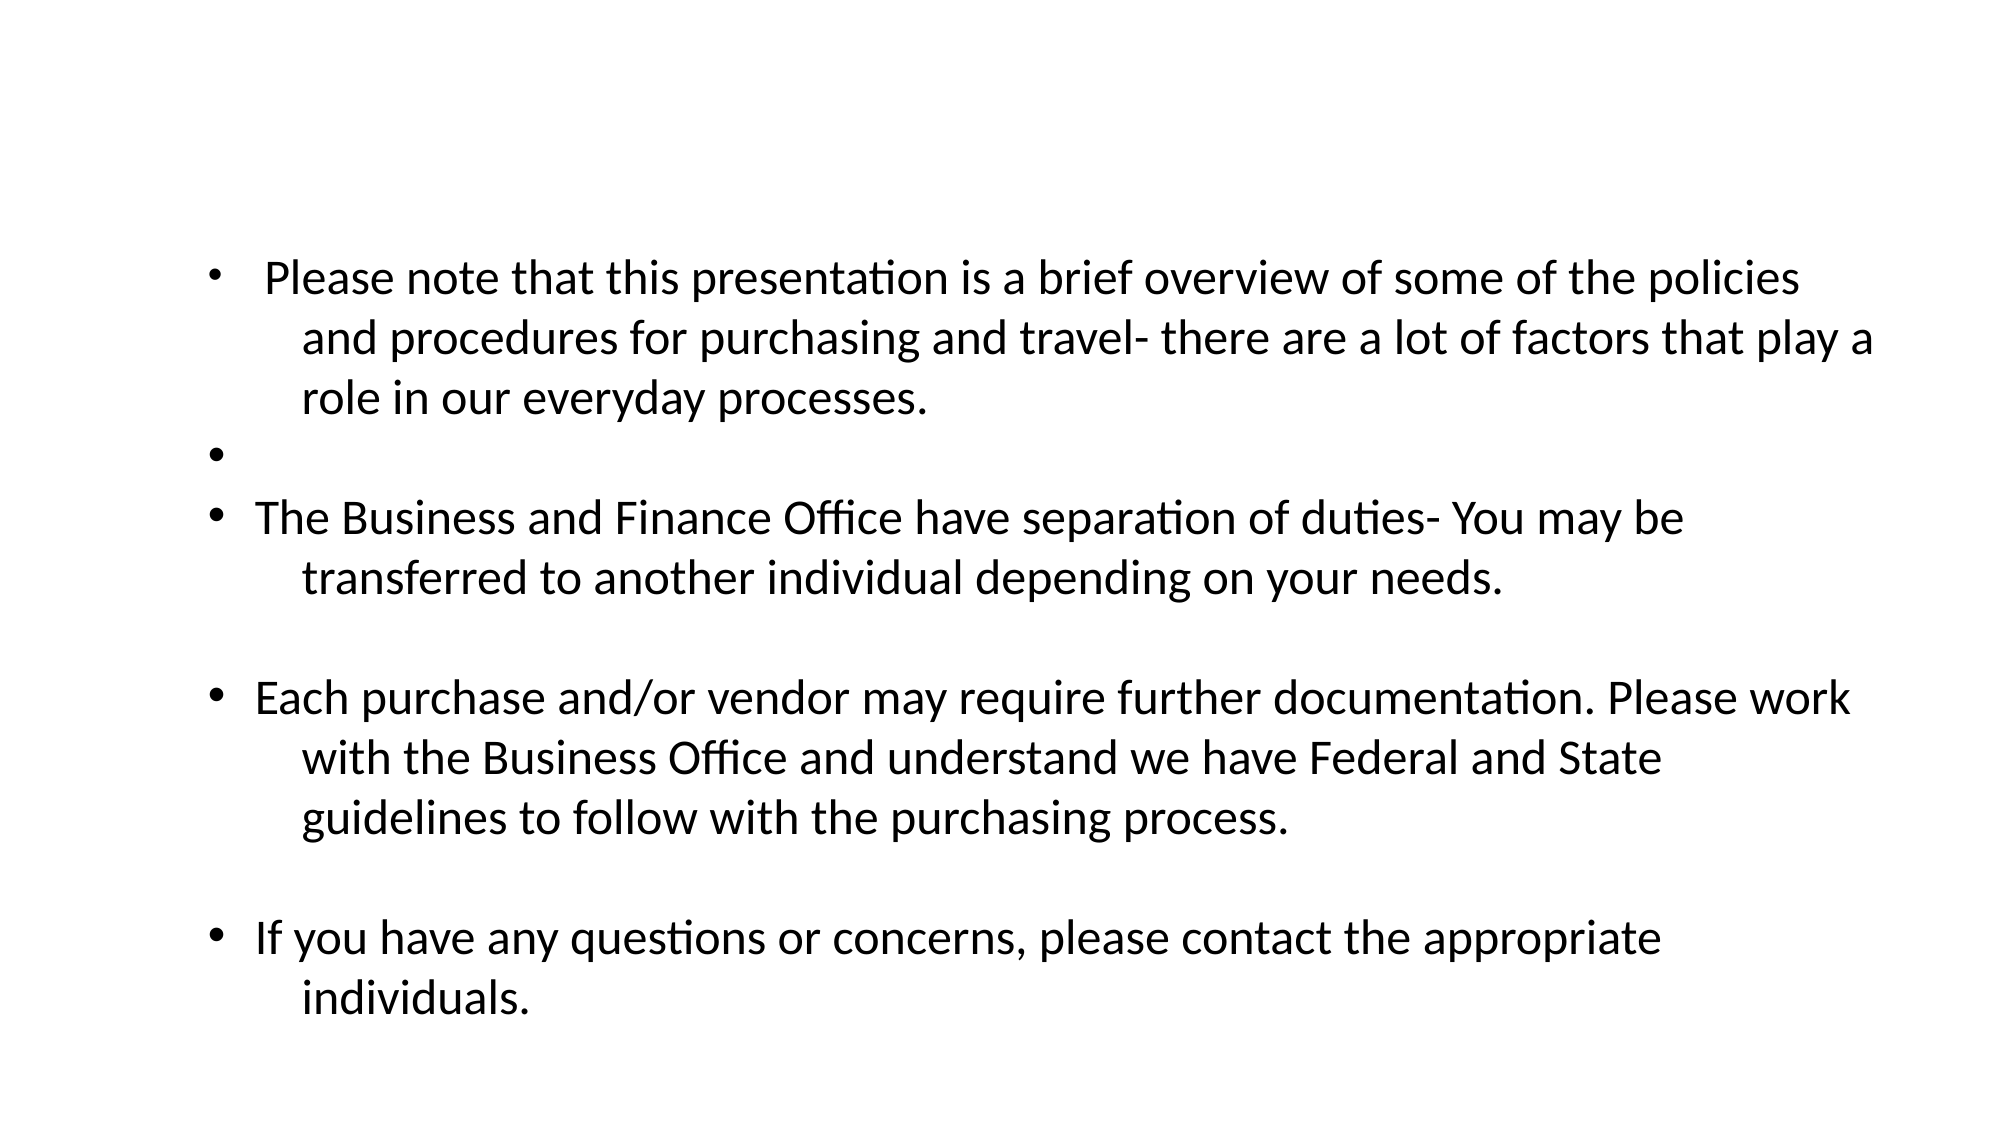

# Quick Notes to Remember
 Please note that this presentation is a brief overview of some of the policies and procedures for purchasing and travel- there are a lot of factors that play a role in our everyday processes.
The Business and Finance Office have separation of duties- You may be transferred to another individual depending on your needs.
Each purchase and/or vendor may require further documentation. Please work with the Business Office and understand we have Federal and State guidelines to follow with the purchasing process.
If you have any questions or concerns, please contact the appropriate individuals.